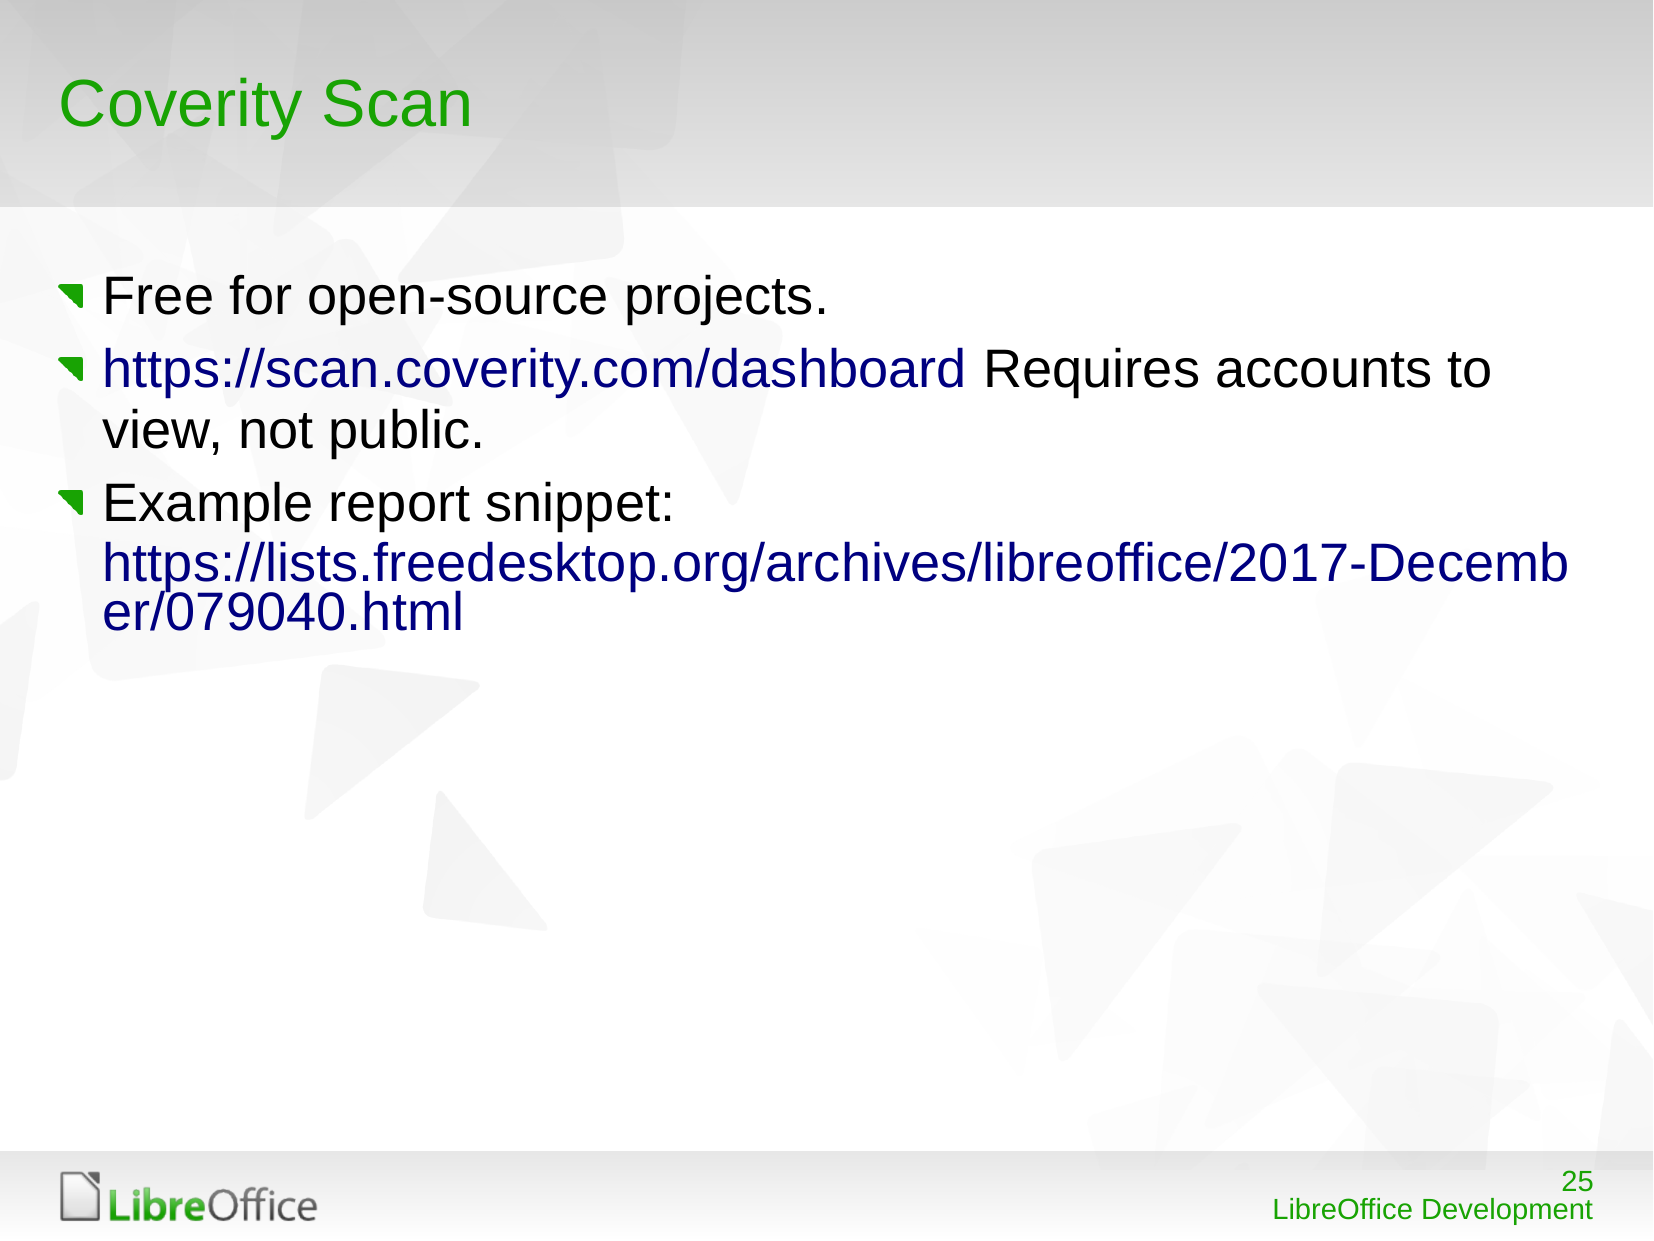

# Coverity Scan
Free for open-source projects.
https://scan.coverity.com/dashboard Requires accounts to view, not public.
Example report snippet: https://lists.freedesktop.org/archives/libreoffice/2017-December/079040.html
25
LibreOffice Development